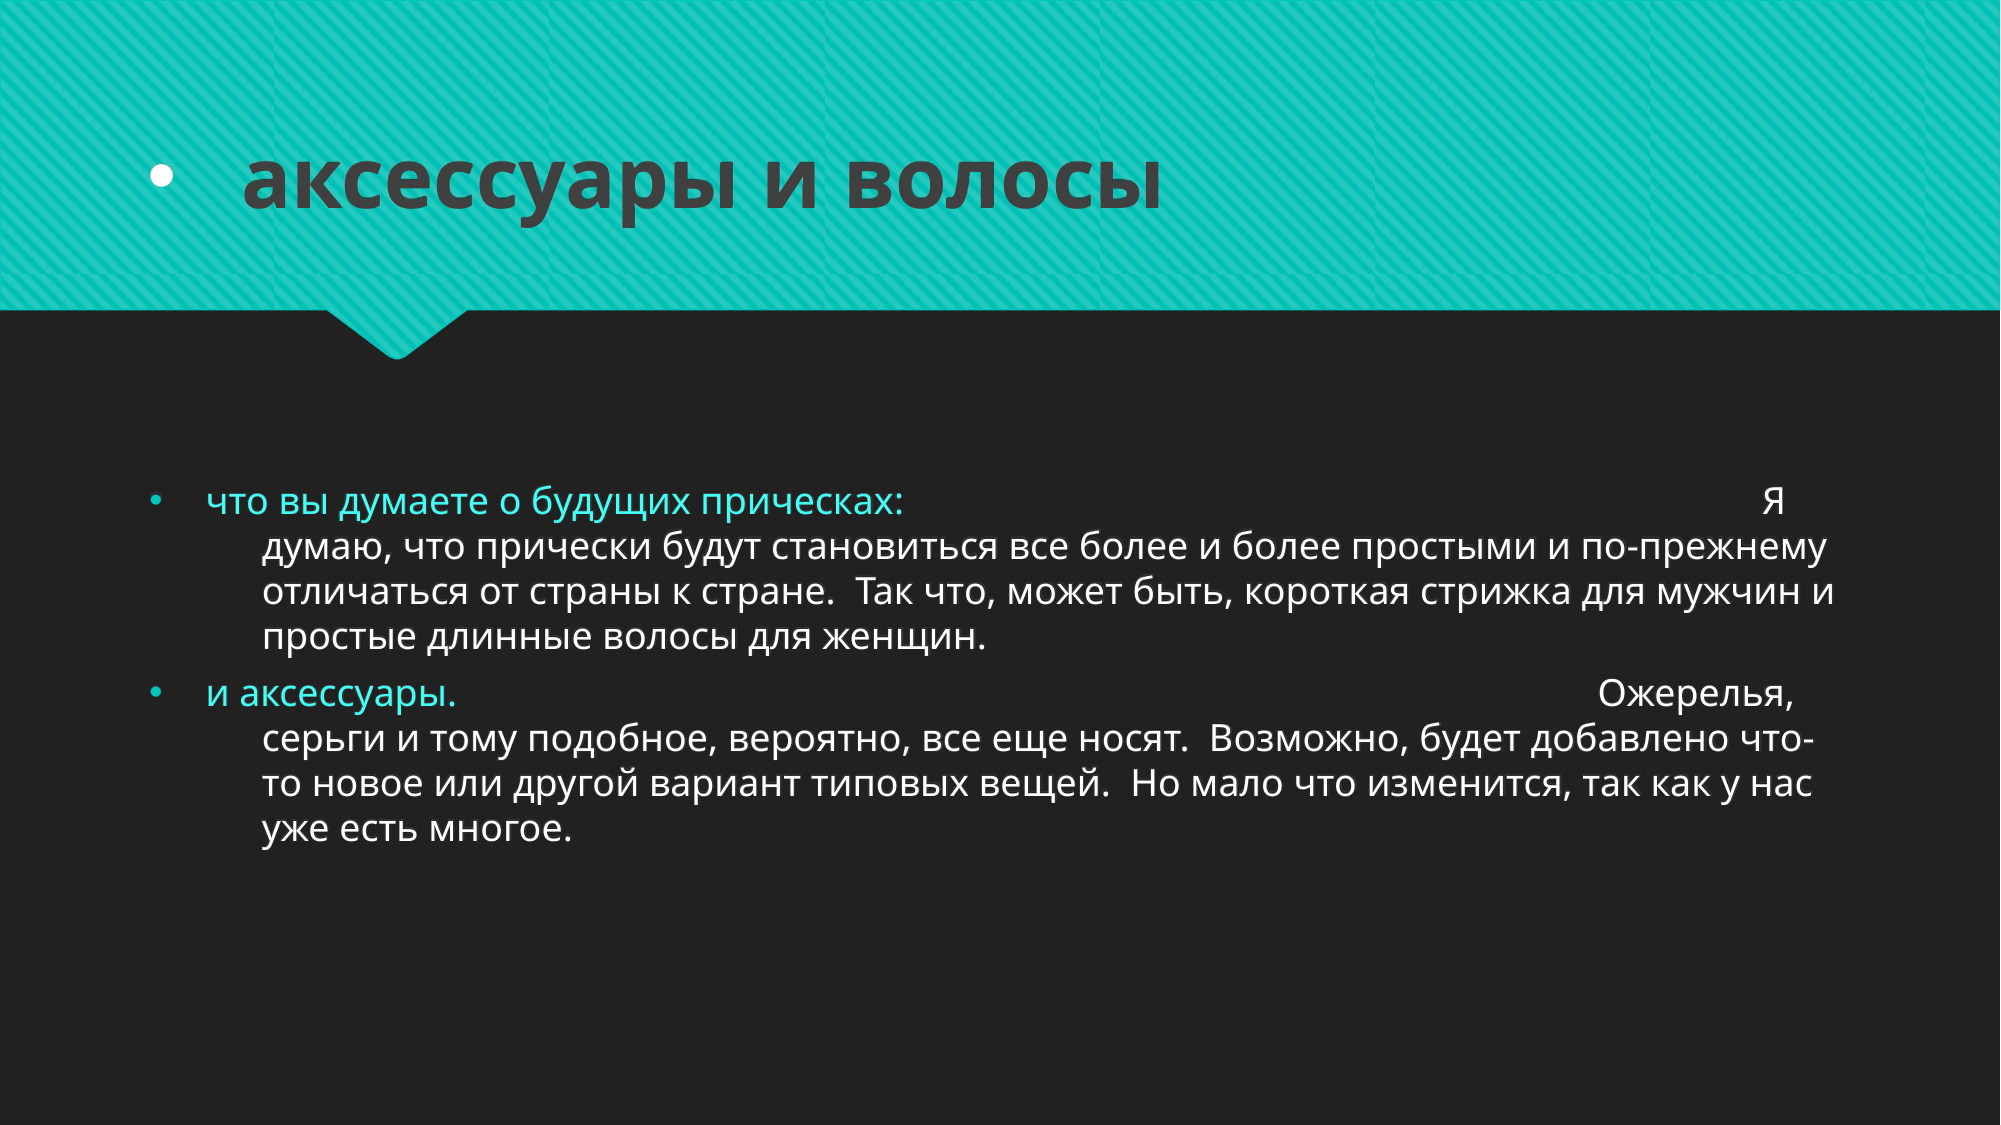

# аксессуары и волосы
что вы думаете о будущих прическах: Я думаю, что прически будут становиться все более и более простыми и по-прежнему отличаться от страны к стране. Так что, может быть, короткая стрижка для мужчин и простые длинные волосы для женщин.
и аксессуары. Ожерелья, серьги и тому подобное, вероятно, все еще носят. Возможно, будет добавлено что-то новое или другой вариант типовых вещей. Но мало что изменится, так как у нас уже есть многое.